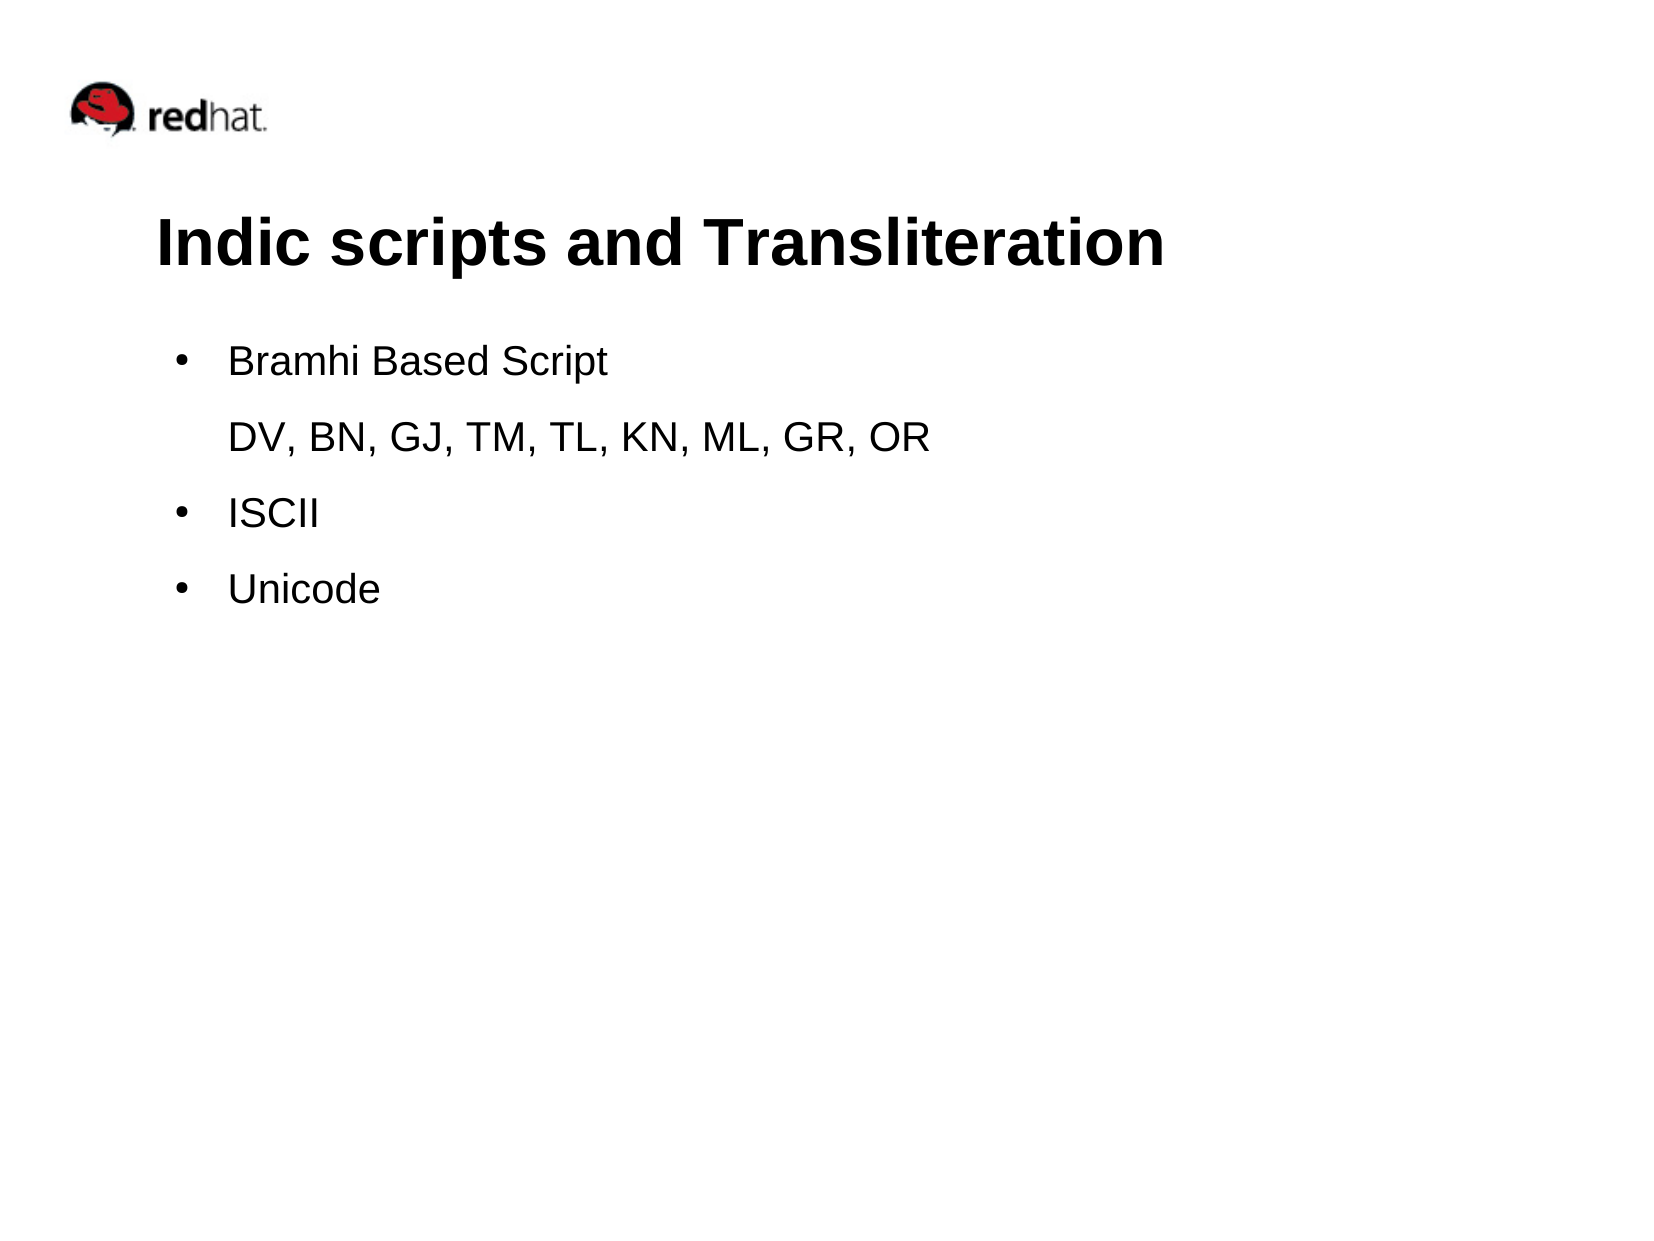

# Indic scripts and Transliteration
Bramhi Based Script
DV, BN, GJ, TM, TL, KN, ML, GR, OR
ISCII
Unicode